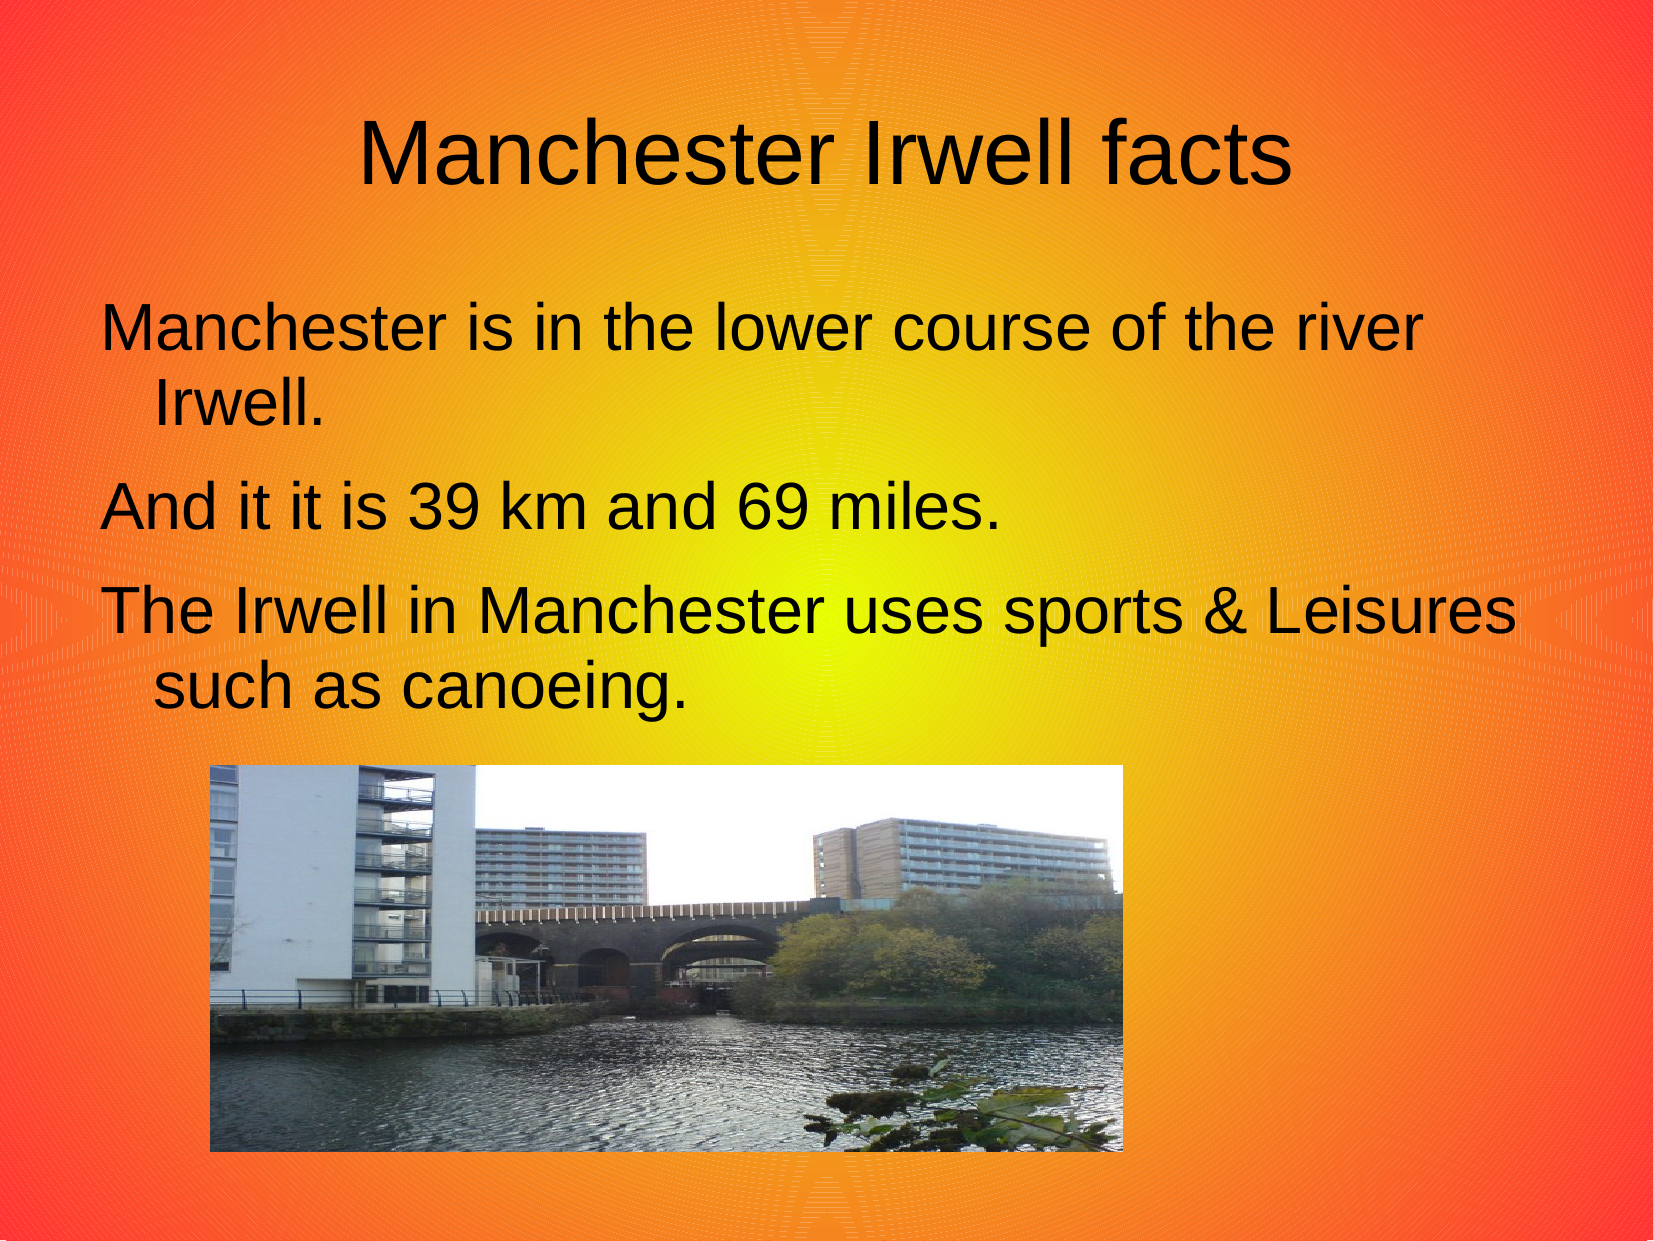

# Manchester Irwell facts
Manchester is in the lower course of the river Irwell.
And it it is 39 km and 69 miles.
The Irwell in Manchester uses sports & Leisures such as canoeing.